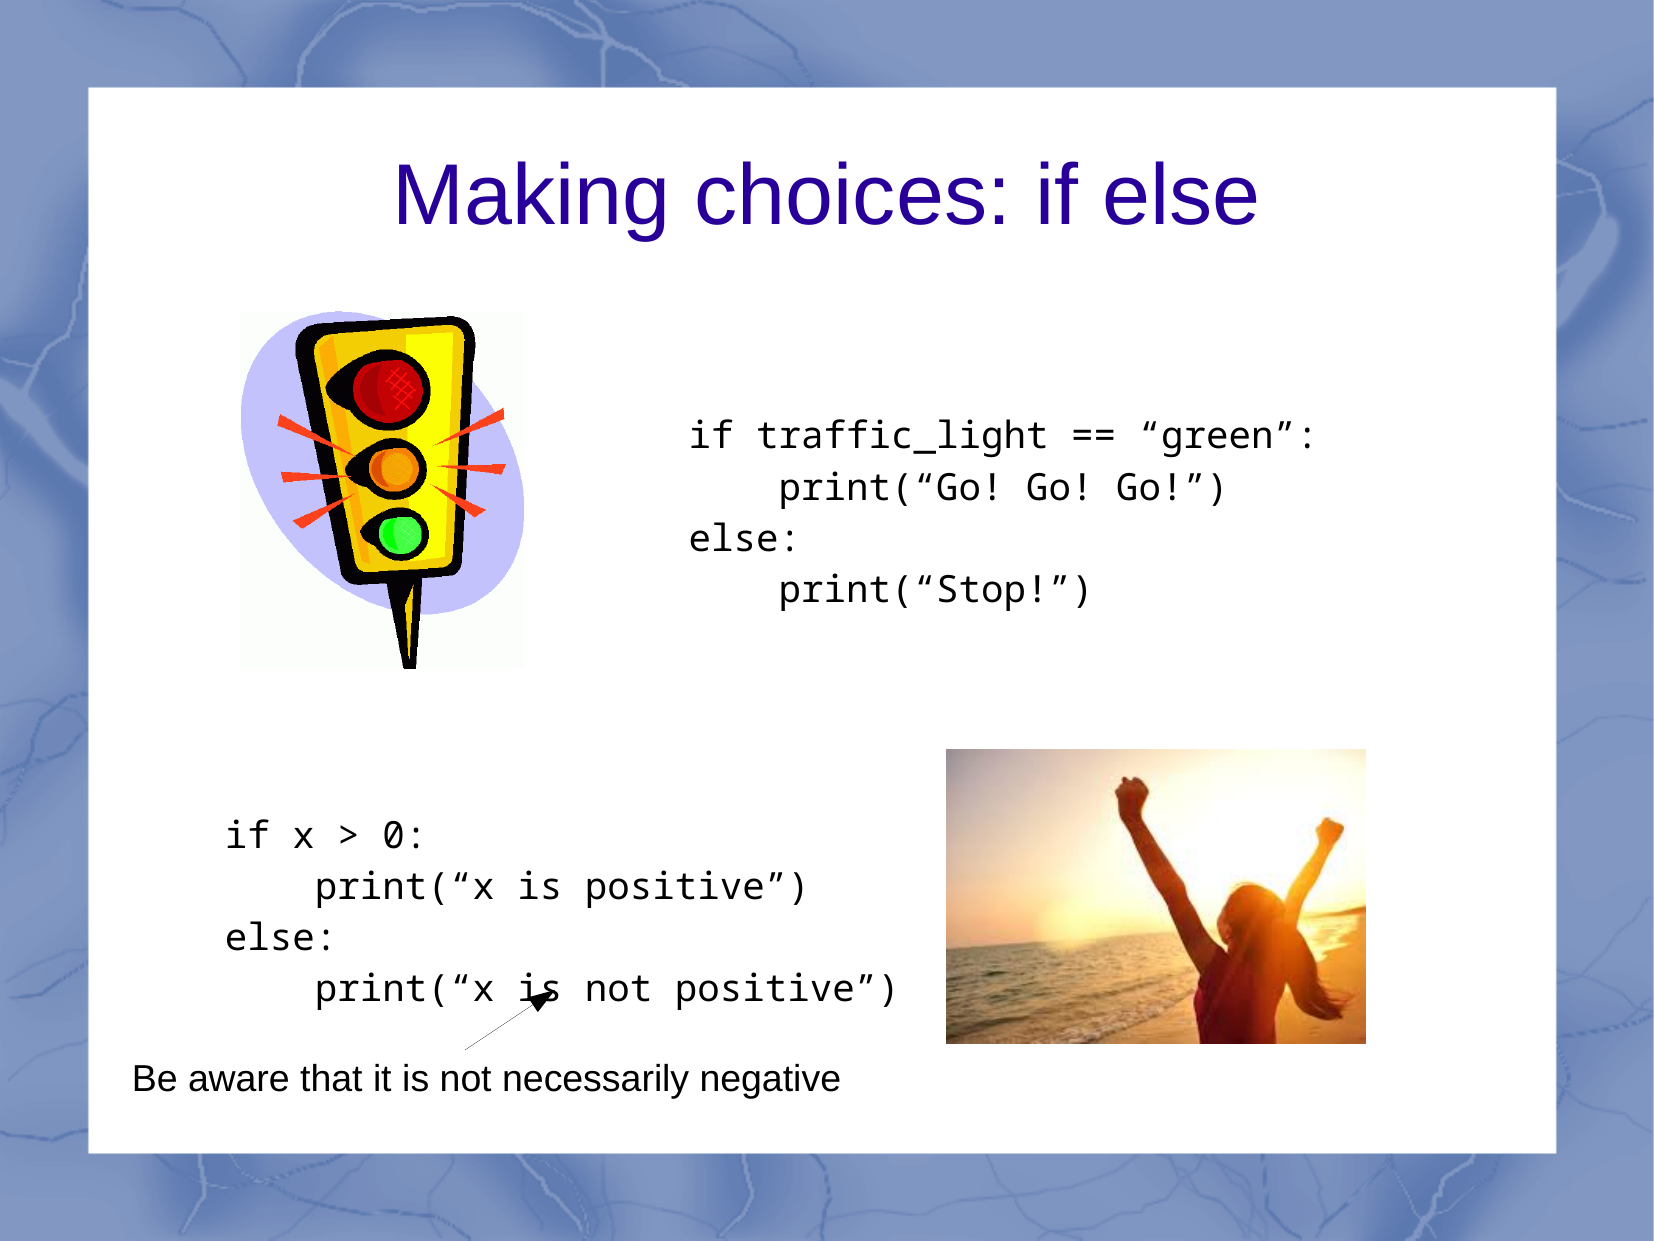

# Making choices: if else
if traffic_light == “green”:
 print(“Go! Go! Go!”)
else:
 print(“Stop!”)
if x > 0:
 print(“x is positive”)
else:
 print(“x is not positive”)
Be aware that it is not necessarily negative